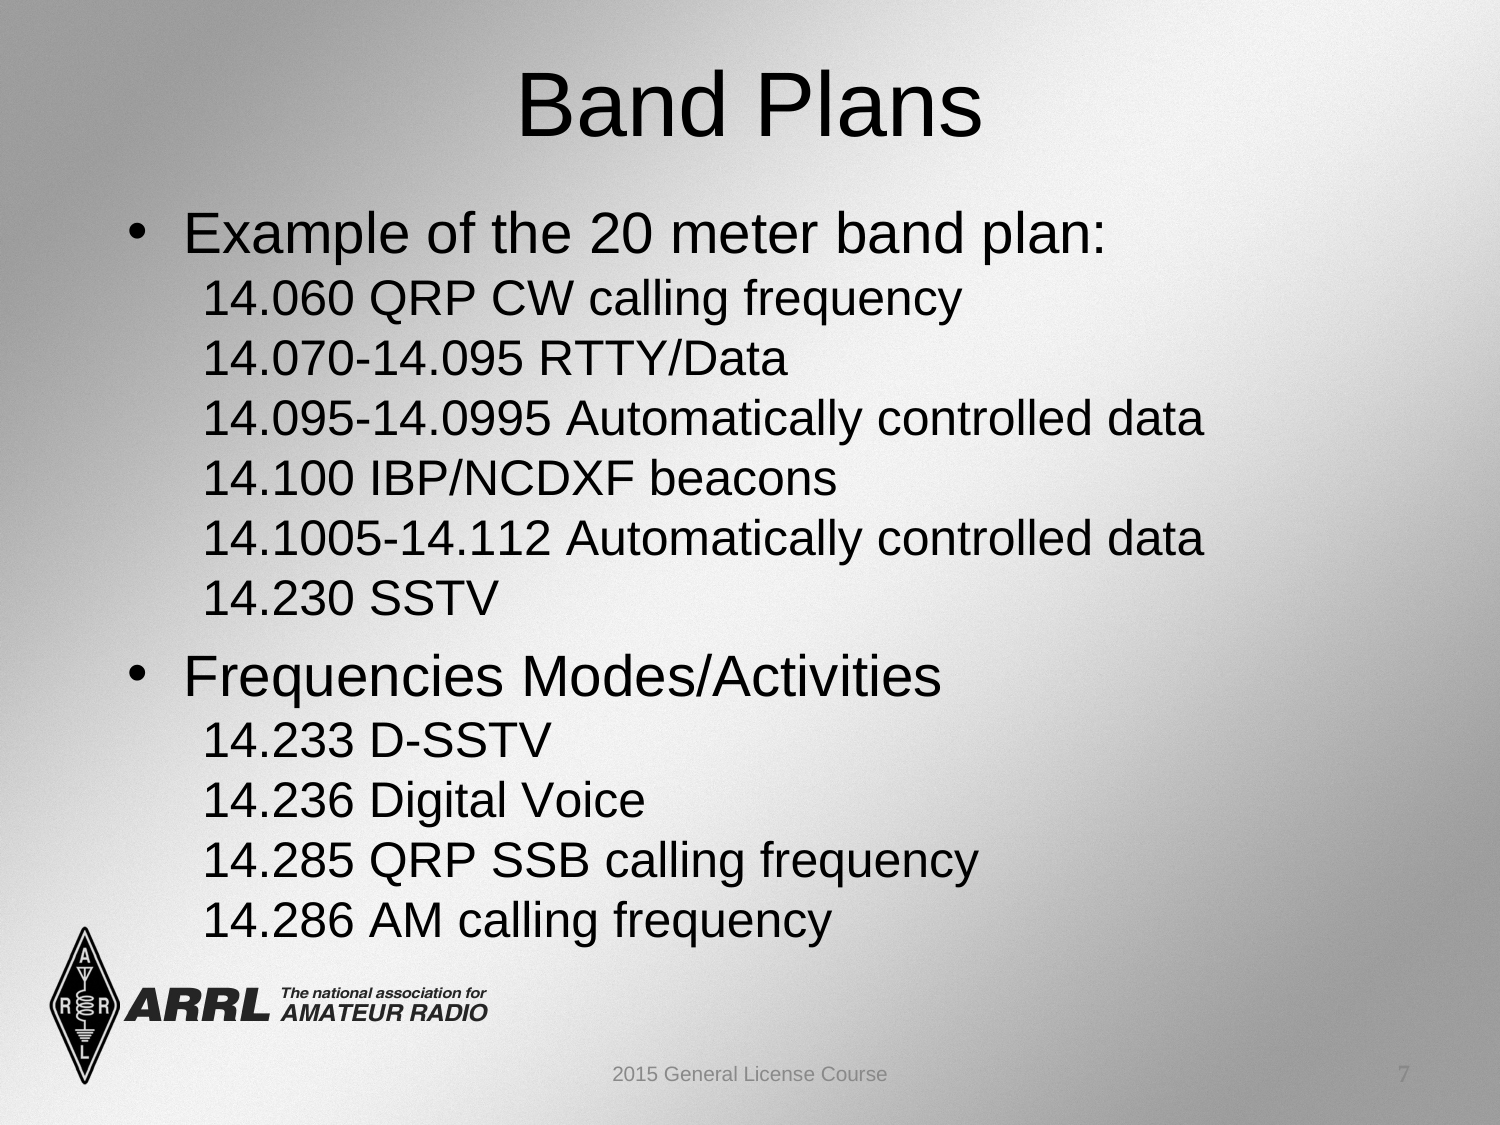

Band Plans
Example of the 20 meter band plan:
14.060 QRP CW calling frequency
14.070-14.095 RTTY/Data
14.095-14.0995 Automatically controlled data
14.100 IBP/NCDXF beacons
14.1005-14.112 Automatically controlled data
14.230 SSTV
Frequencies Modes/Activities
14.233 D-SSTV
14.236 Digital Voice
14.285 QRP SSB calling frequency
14.286 AM calling frequency
2015 General License Course